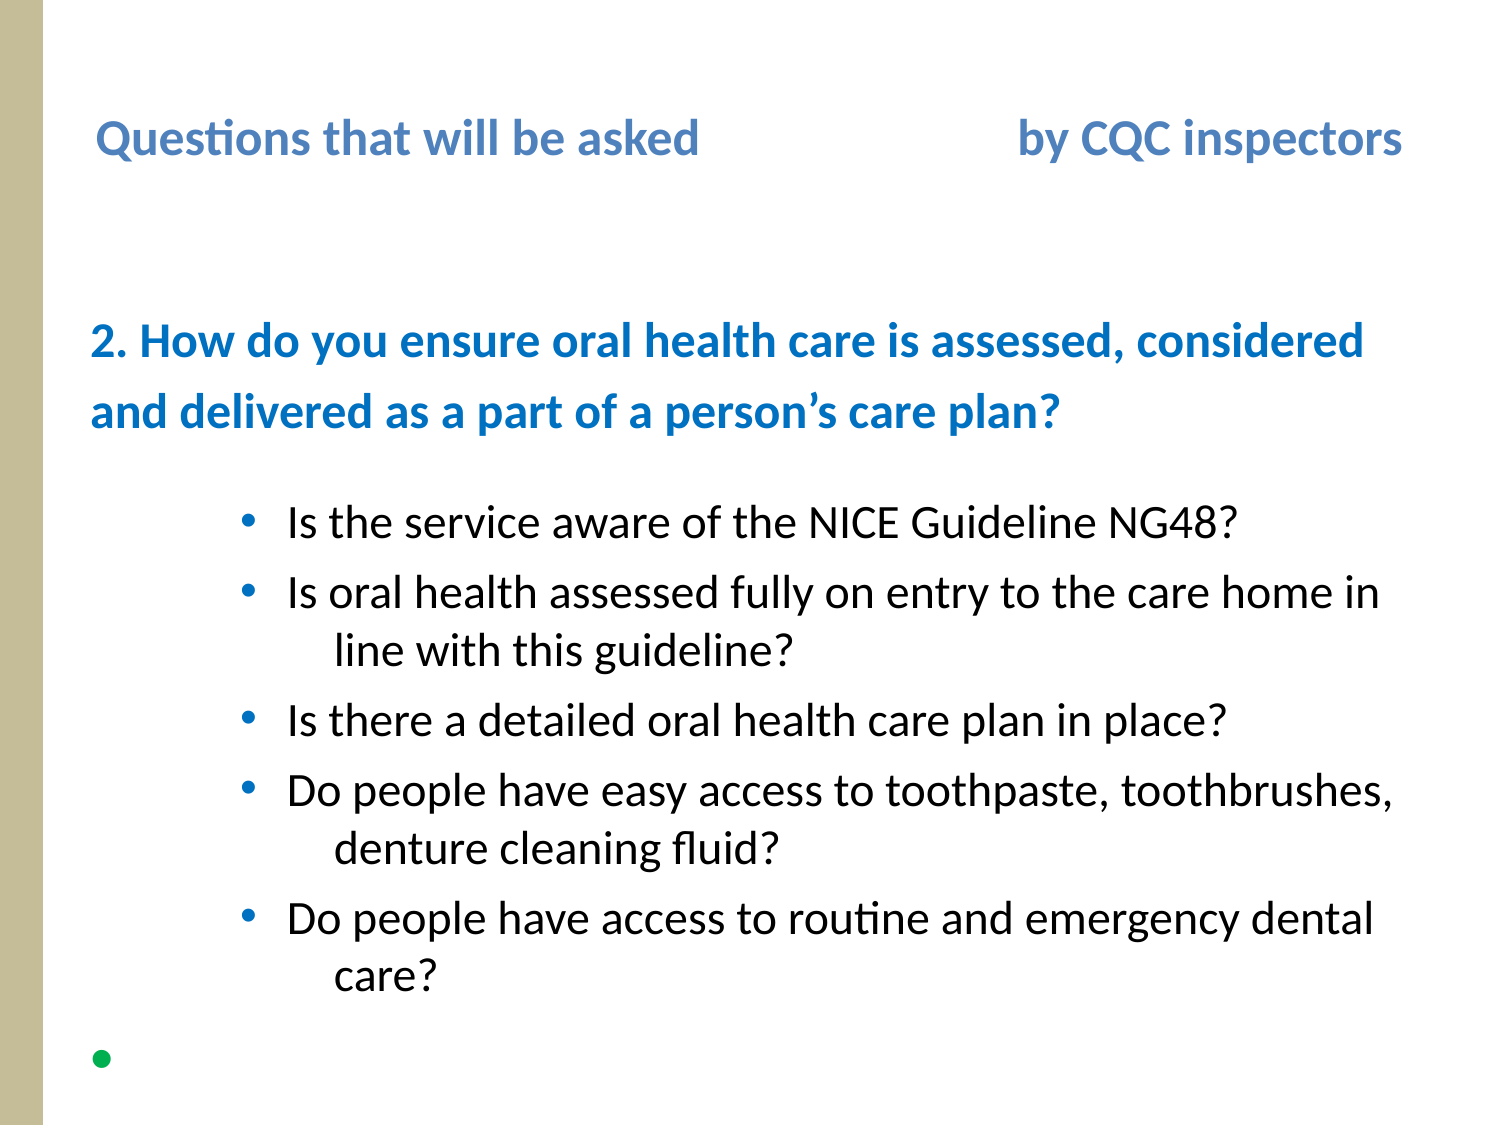

Questions that will be asked by CQC inspectors
# 2. How do you ensure oral health care is assessed, considered and delivered as a part of a person’s care plan?
Is the service aware of the NICE Guideline NG48?
Is oral health assessed fully on entry to the care home in line with this guideline?
Is there a detailed oral health care plan in place?
Do people have easy access to toothpaste, toothbrushes, denture cleaning fluid?
Do people have access to routine and emergency dental care?